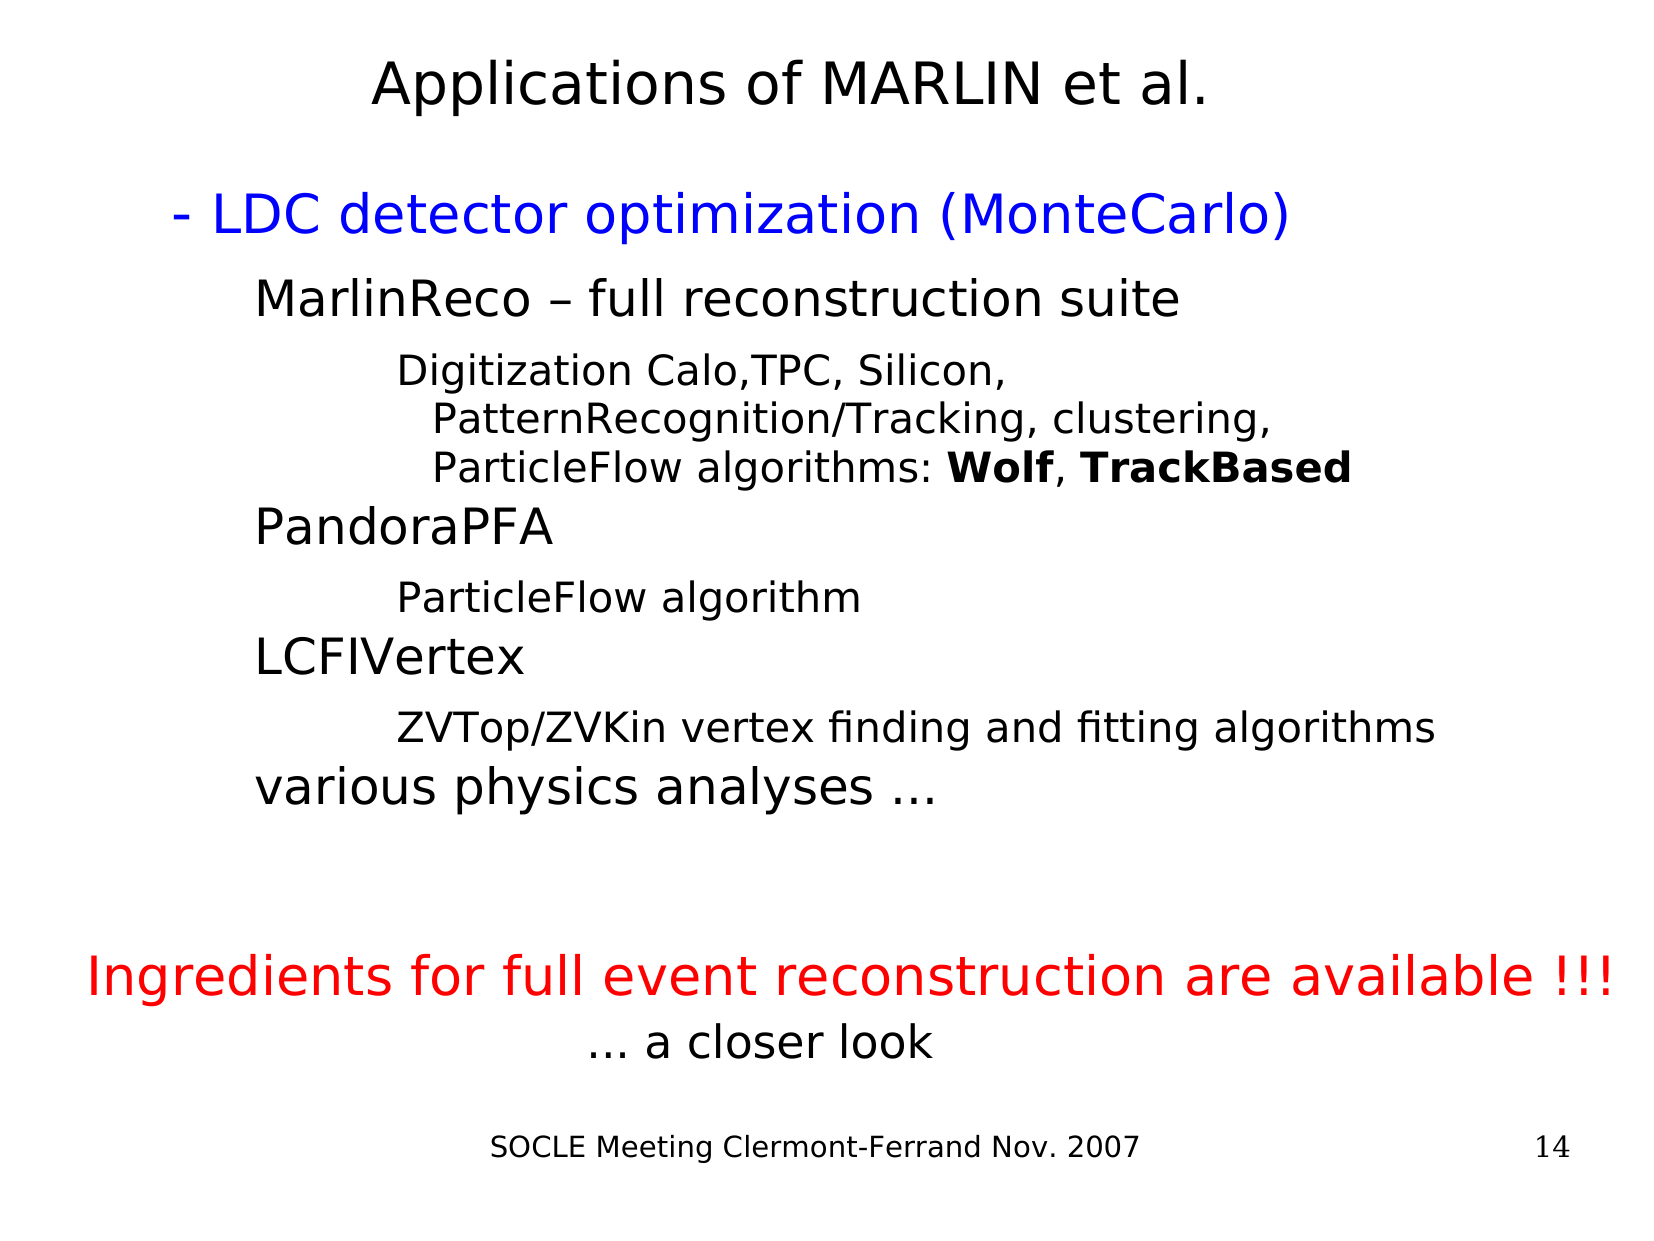

Applications of MARLIN et al.
# - LDC detector optimization (MonteCarlo)
MarlinReco – full reconstruction suite
Digitization Calo,TPC, Silicon, PatternRecognition/Tracking, clustering, ParticleFlow algorithms: Wolf, TrackBased
PandoraPFA
ParticleFlow algorithm
LCFIVertex
ZVTop/ZVKin vertex finding and fitting algorithms
various physics analyses ...
Ingredients for full event reconstruction are available !!!
 ... a closer look
14